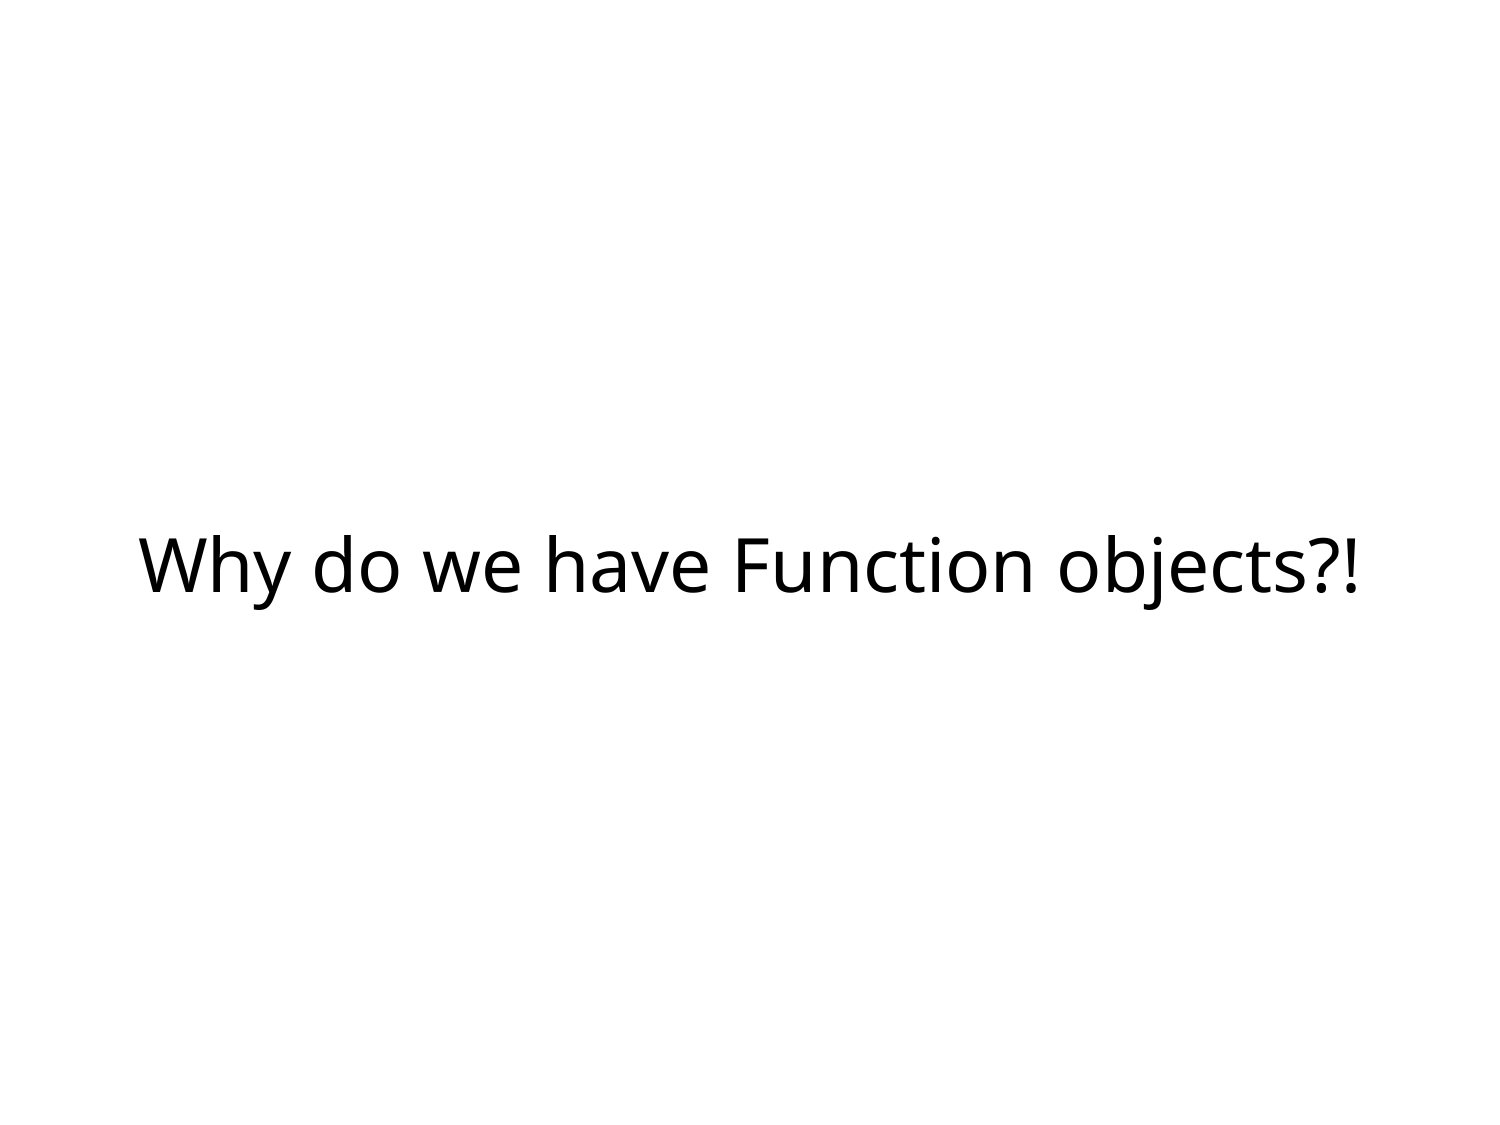

# Why do we have Function objects?!